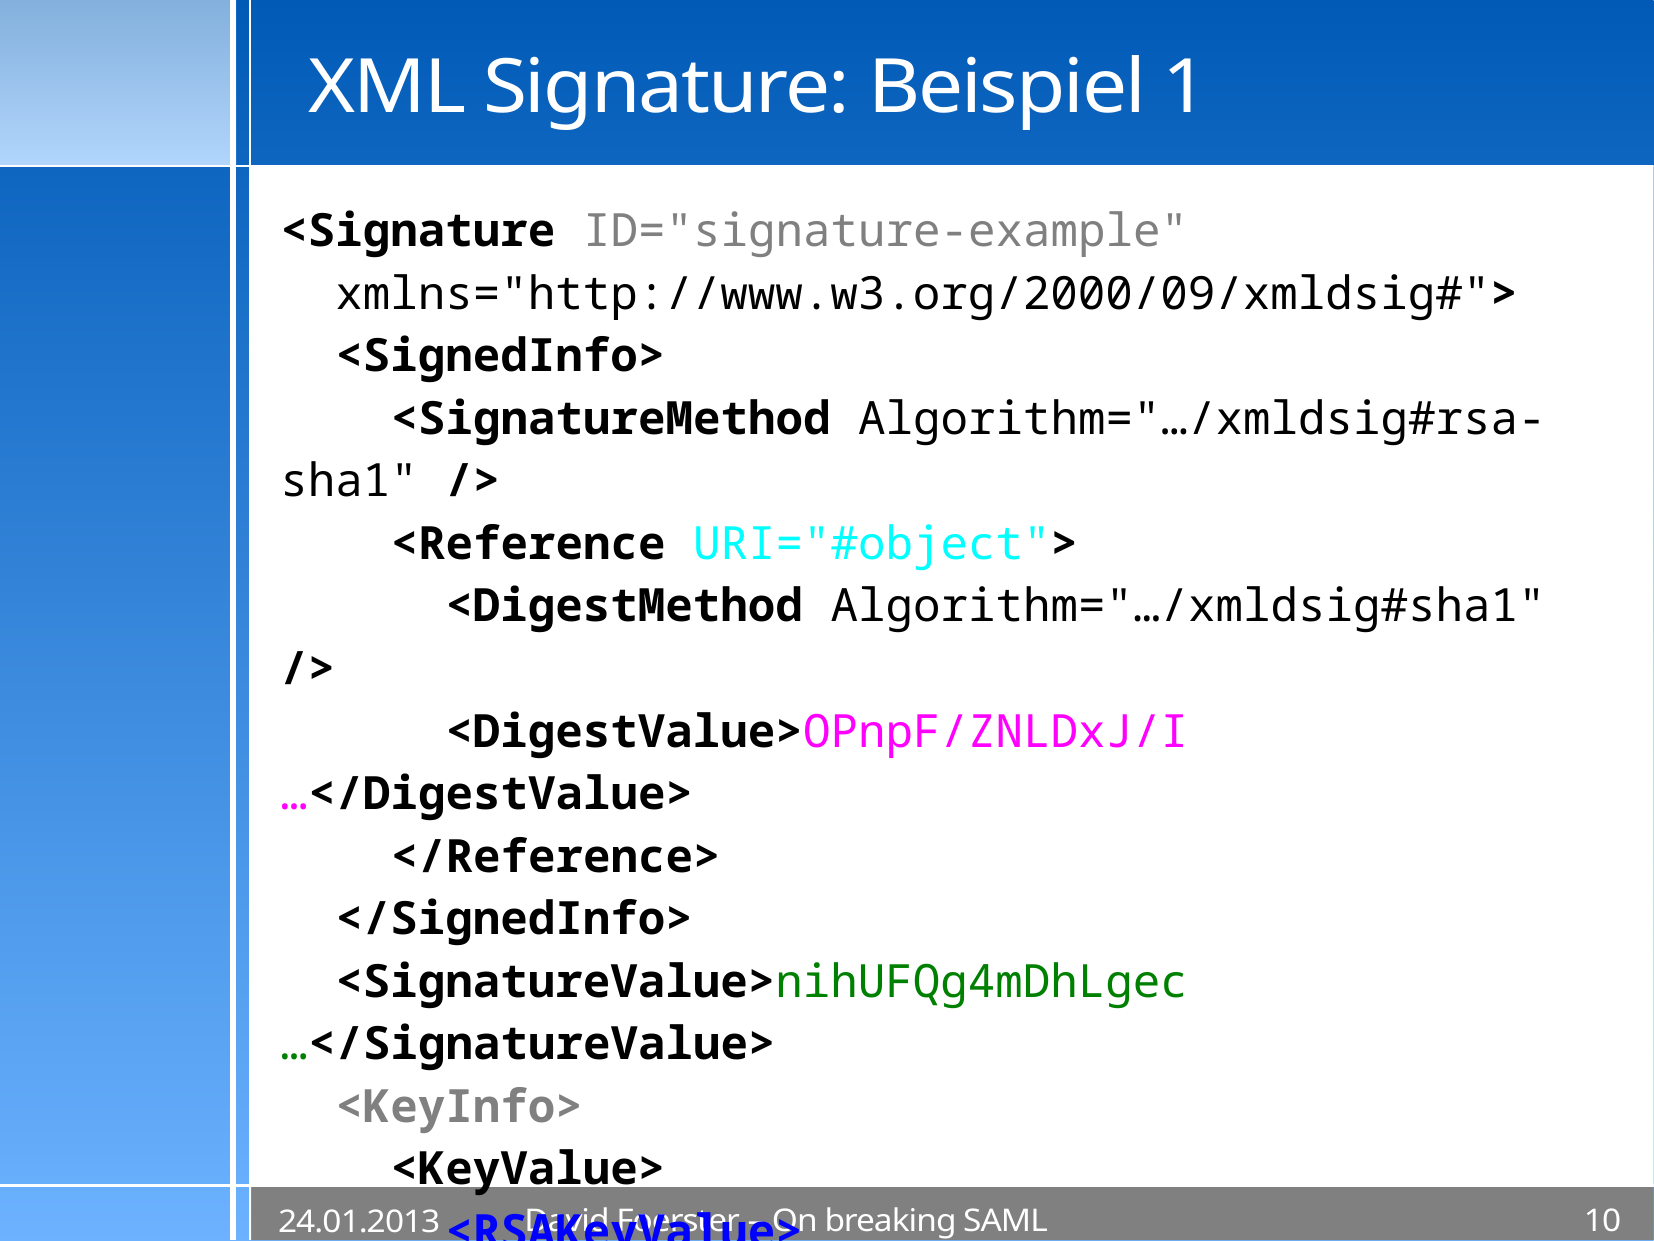

# XML Signature: Beispiel 1
<Signature ID="signature-example"
 xmlns="http://www.w3.org/2000/09/xmldsig#">
 <SignedInfo>
 <SignatureMethod Algorithm="…/xmldsig#rsa-sha1" />
 <Reference URI="#object">
 <DigestMethod Algorithm="…/xmldsig#sha1" />
 <DigestValue>OPnpF/ZNLDxJ/I …</DigestValue>
 </Reference>
 </SignedInfo>
 <SignatureValue>nihUFQg4mDhLgec …</SignatureValue>
 <KeyInfo>
 <KeyValue>
 <RSAKeyValue>
 <Modulus>4IlzOY3Y9fXoh3Y5f06wB …</Modulus>
 <Exponent>AQAB</Exponent>
 </RSAKeyValue>
 </KeyValue>
 </KeyInfo>
 <Object ID="object">some tex
 with spaces and CR-LF.</Object
</Signature>